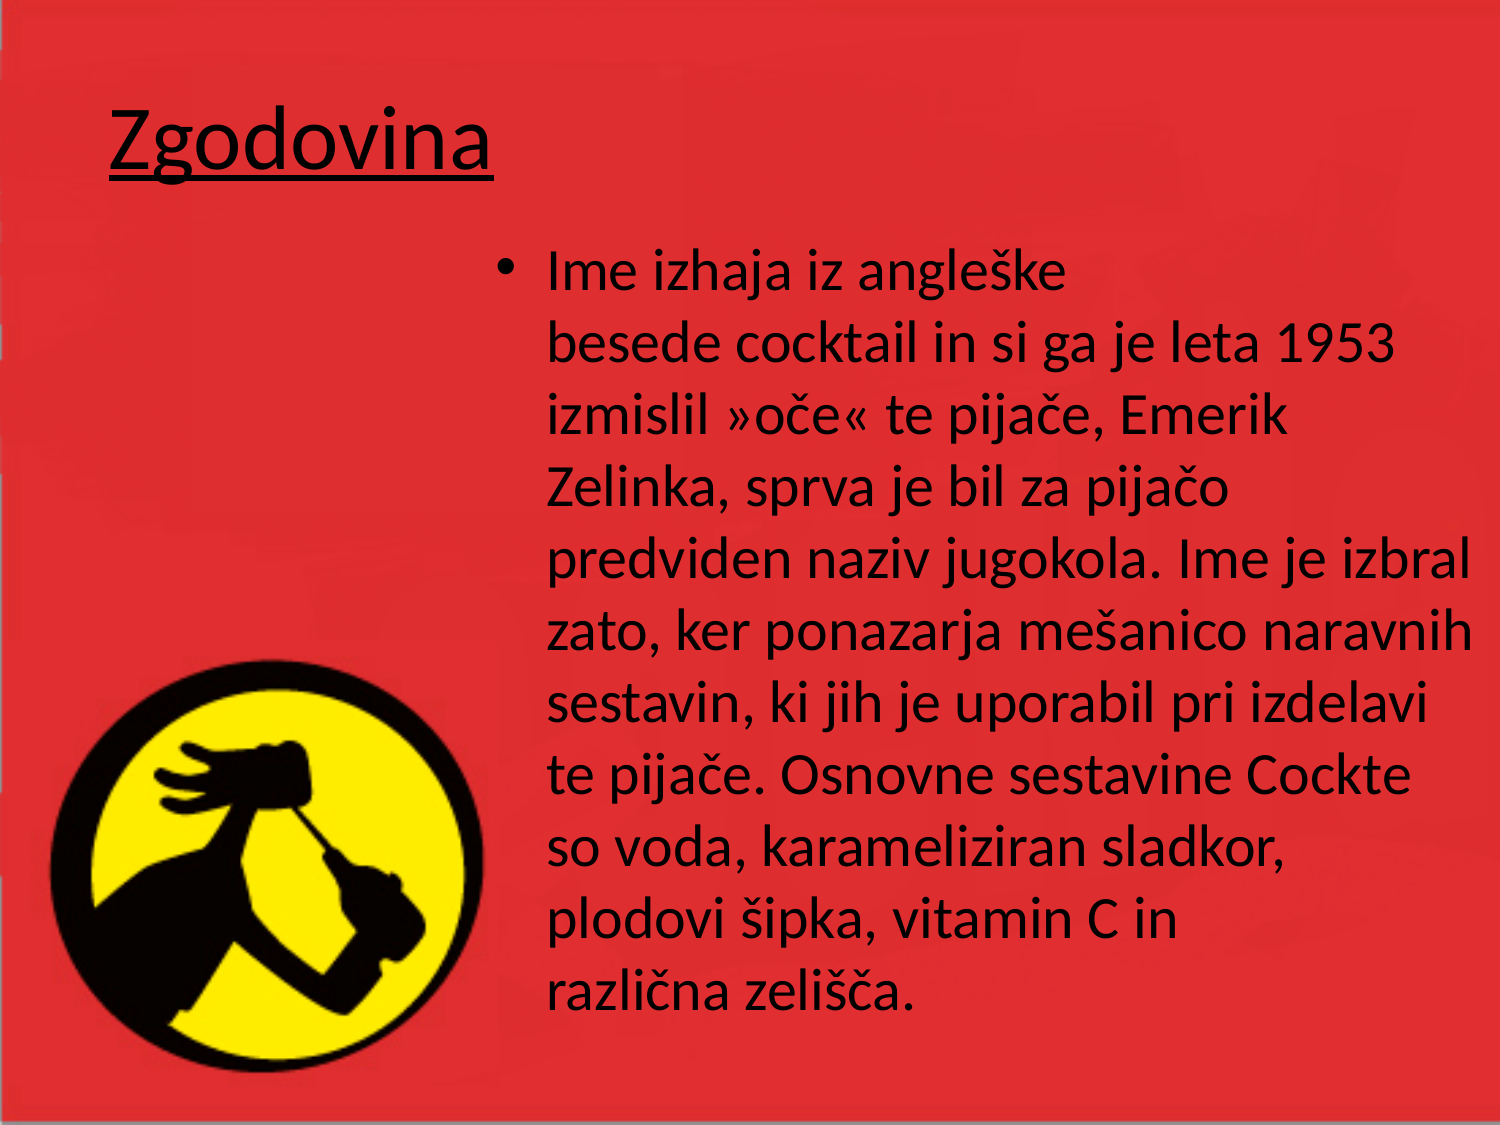

Zgodovina
# Ime izhaja iz angleške besede cocktail in si ga je leta 1953 izmislil »oče« te pijače, Emerik Zelinka, sprva je bil za pijačo predviden naziv jugokola. Ime je izbral zato, ker ponazarja mešanico naravnih sestavin, ki jih je uporabil pri izdelavi te pijače. Osnovne sestavine Cockte so voda, karameliziran sladkor, plodovi šipka, vitamin C in različna zelišča.